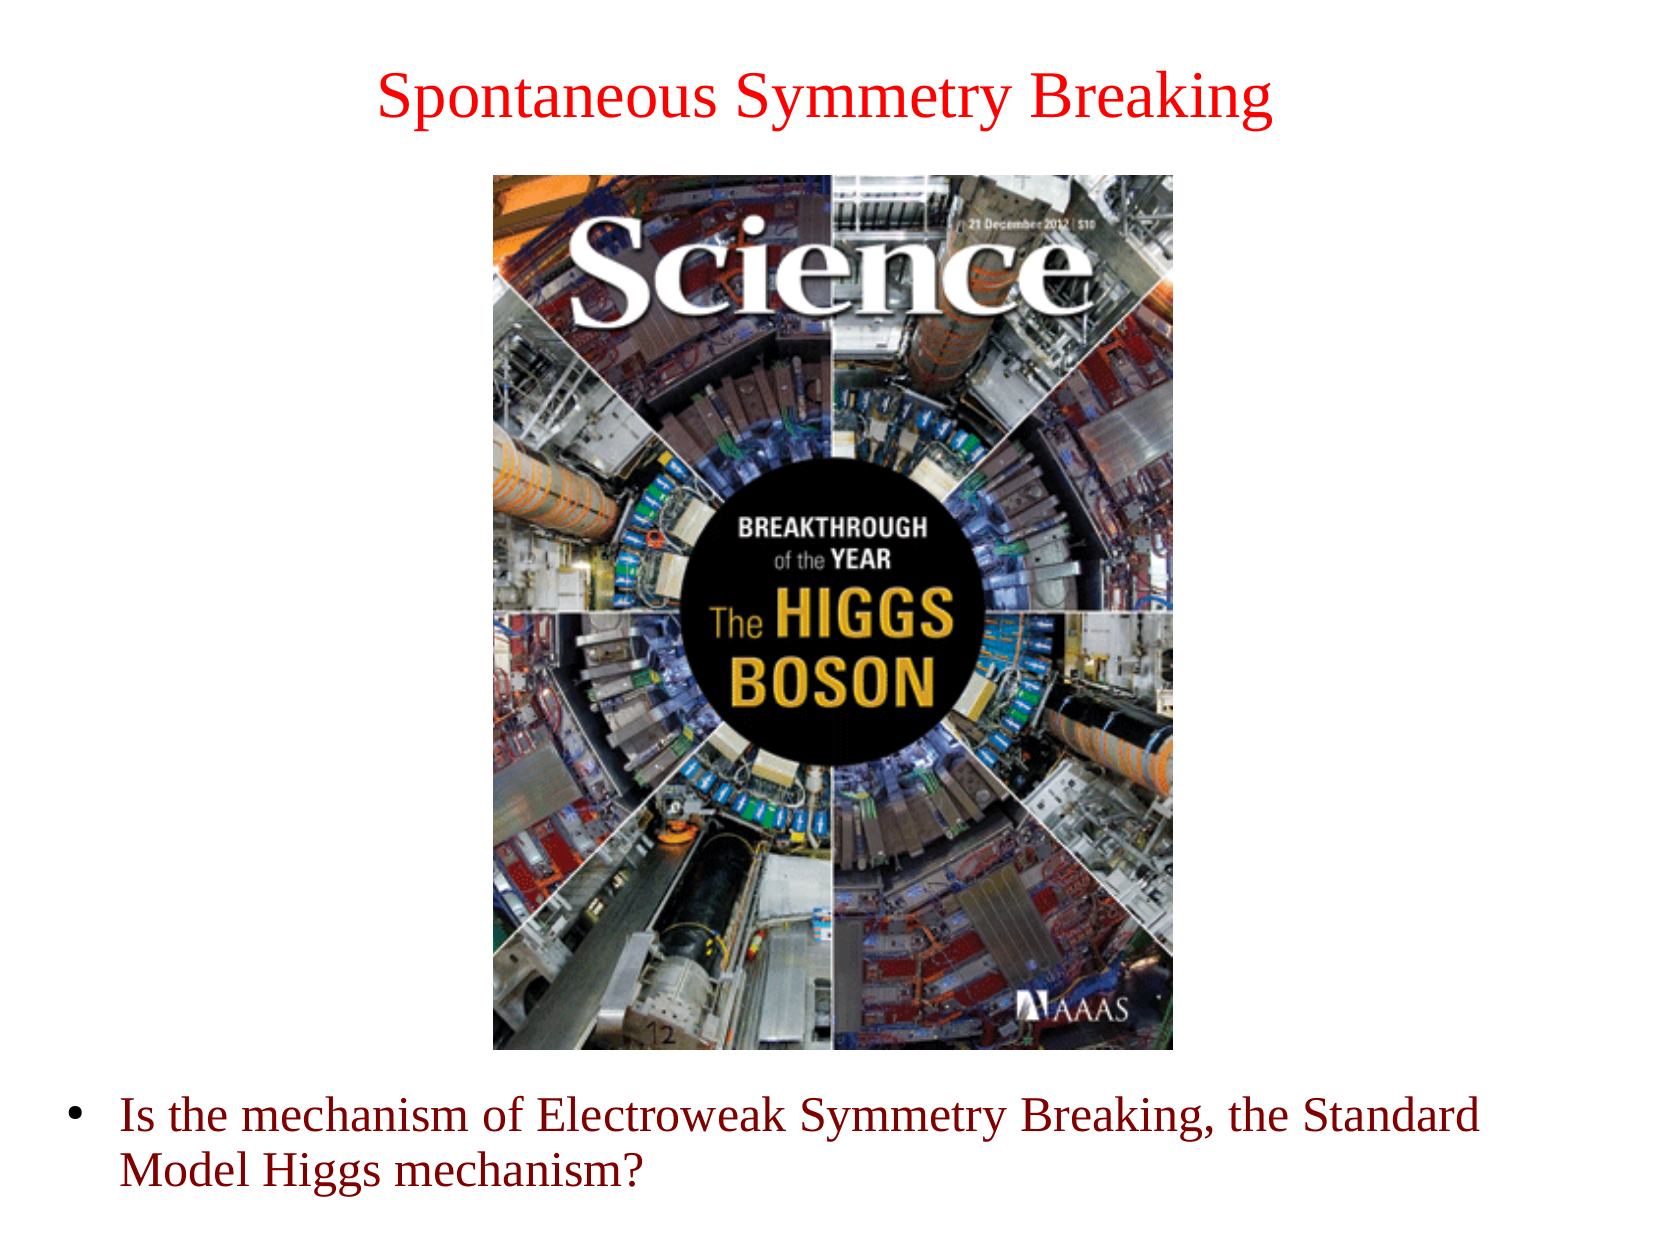

# Spontaneous Symmetry Breaking
Is the mechanism of Electroweak Symmetry Breaking, the Standard Model Higgs mechanism?